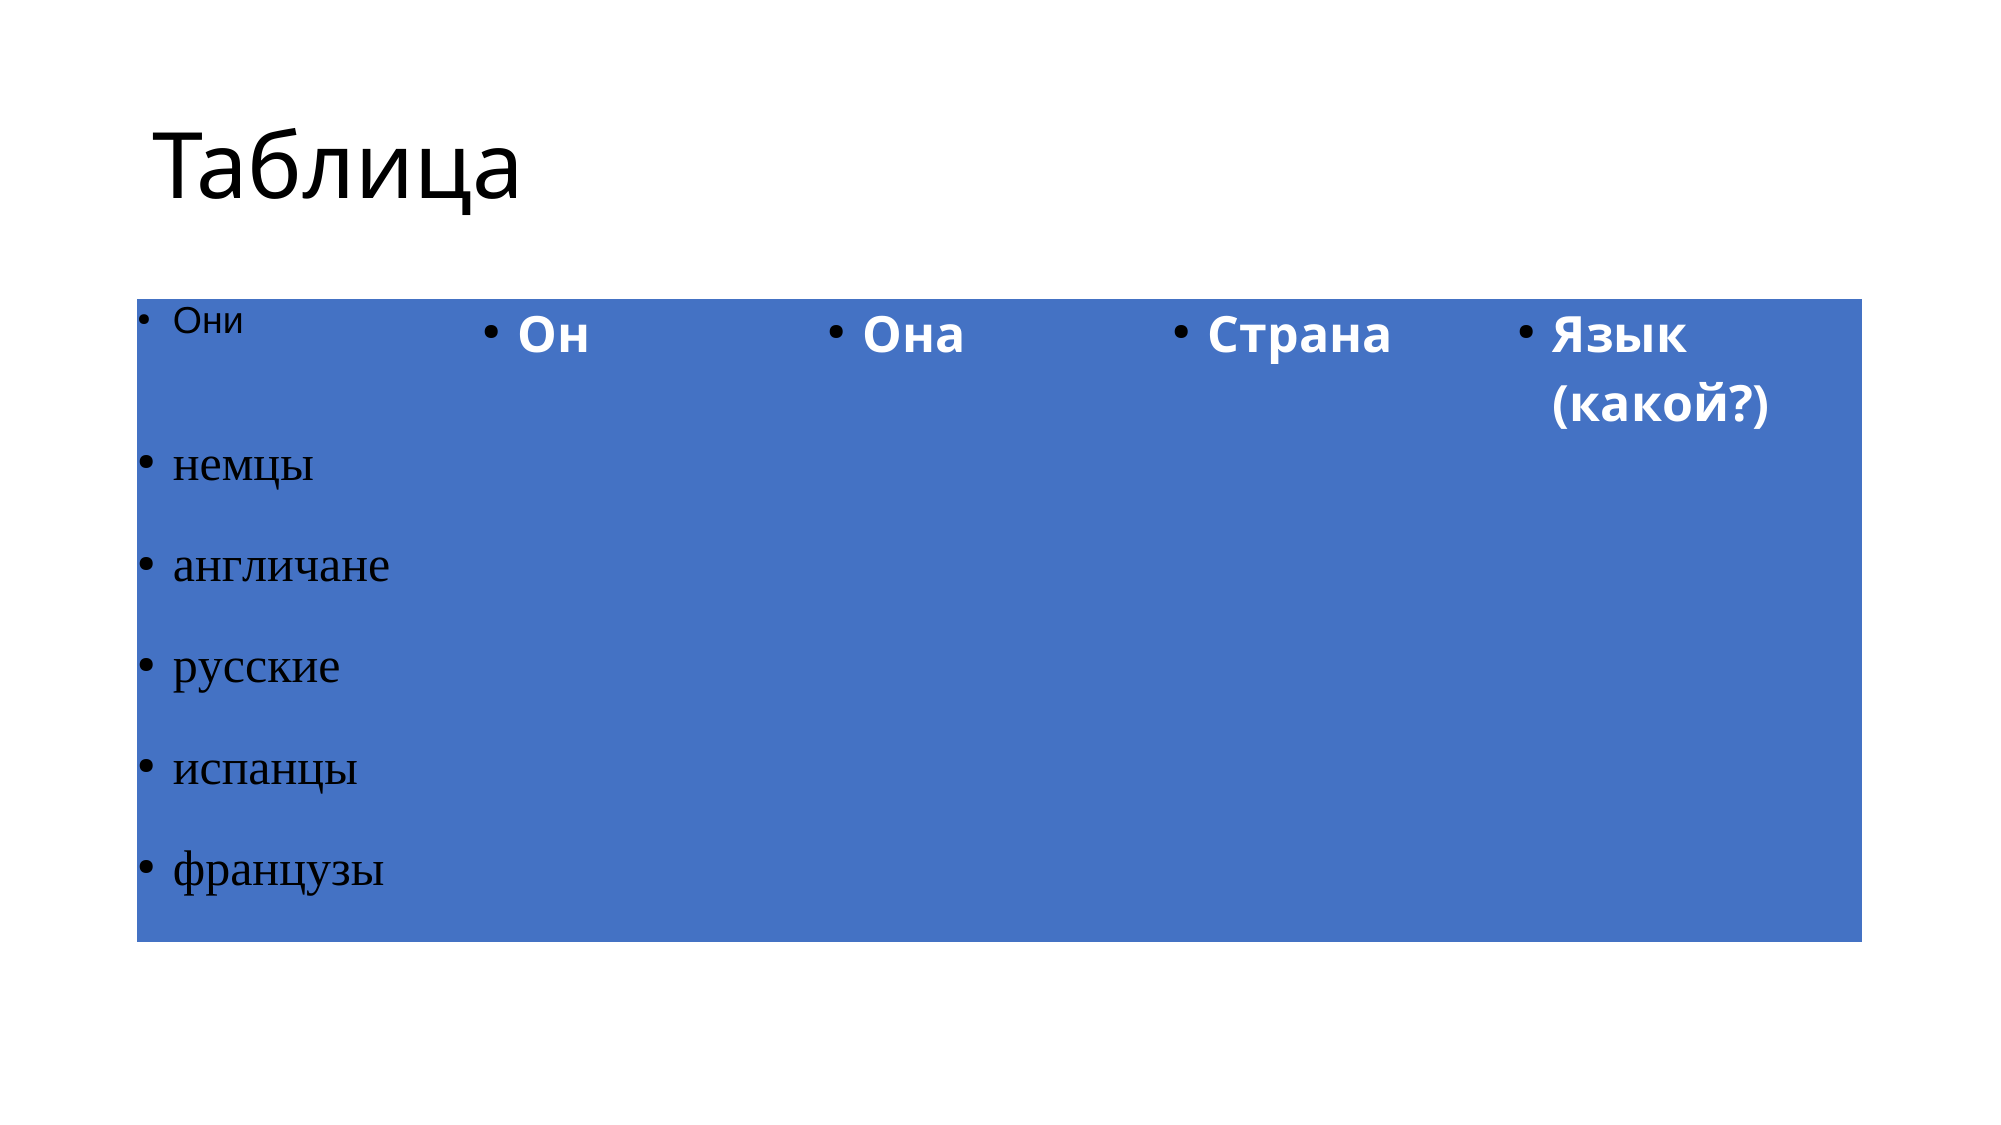

# Таблица
| Они | Он | Она | Страна | Язык (какой?) |
| --- | --- | --- | --- | --- |
| немцы | | | | |
| англичане | | | | |
| русские | | | | |
| испанцы | | | | |
| французы | | | | |